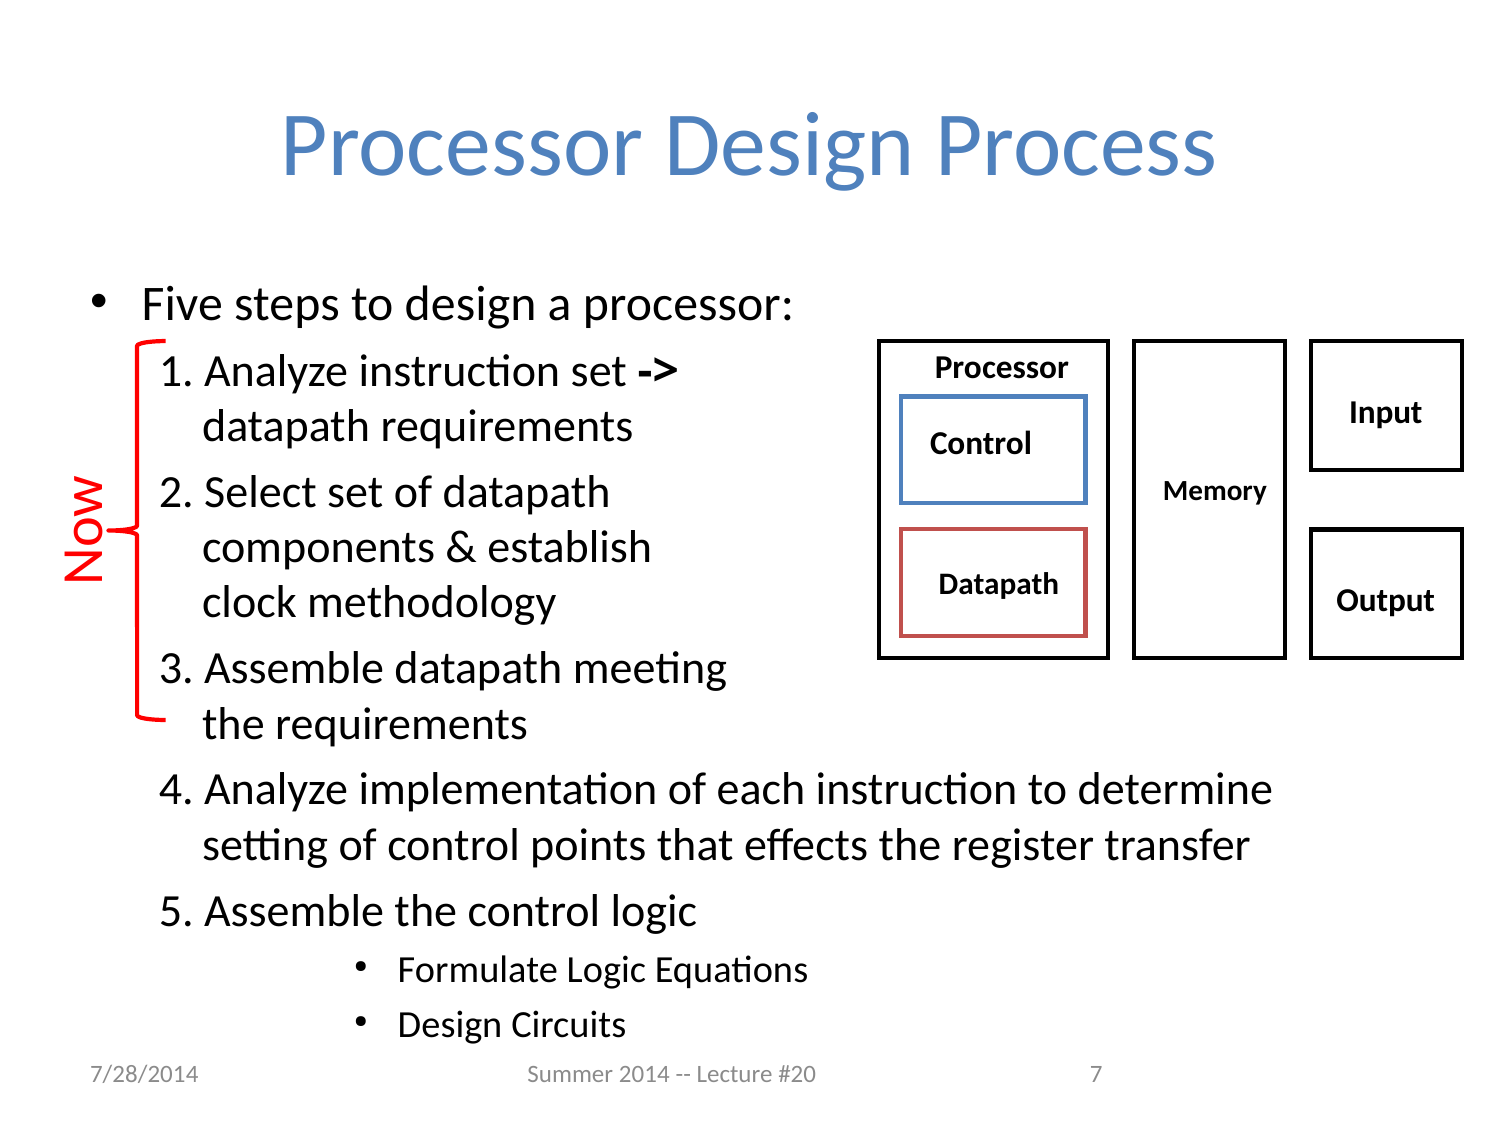

# Processor Design Process
Five steps to design a processor:
1. Analyze instruction set ->
datapath requirements
2. Select set of datapath
components & establish
clock methodology
3. Assemble datapath meeting
the requirements
4. Analyze implementation of each instruction to determine setting of control points that effects the register transfer
5. Assemble the control logic
Formulate Logic Equations
Design Circuits
Processor
Input
Control
Memory
Datapath
Output
Now
7/28/2014
Summer 2014 -- Lecture #20
7